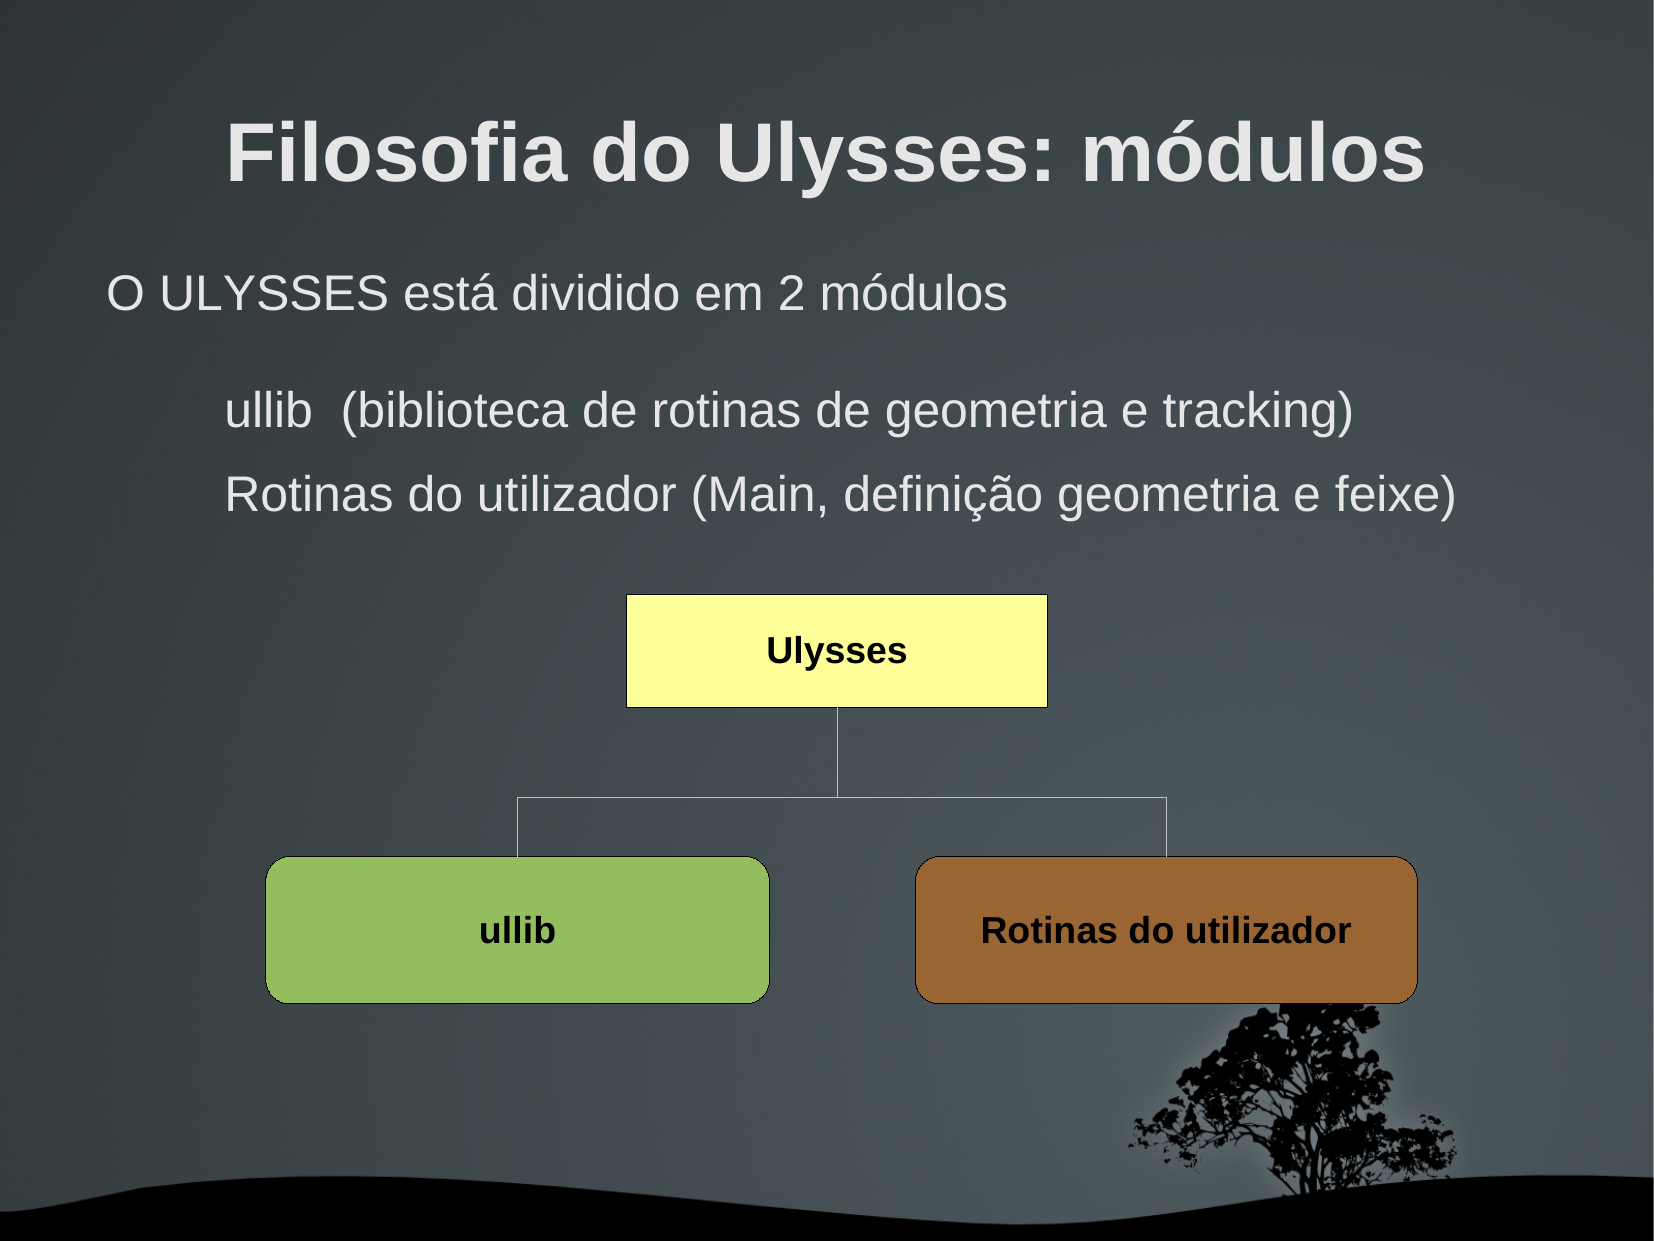

# Filosofia do Ulysses: módulos
O ULYSSES está dividido em 2 módulos
ullib (biblioteca de rotinas de geometria e tracking)
Rotinas do utilizador (Main, definição geometria e feixe)
Ulysses
ullib
Rotinas do utilizador